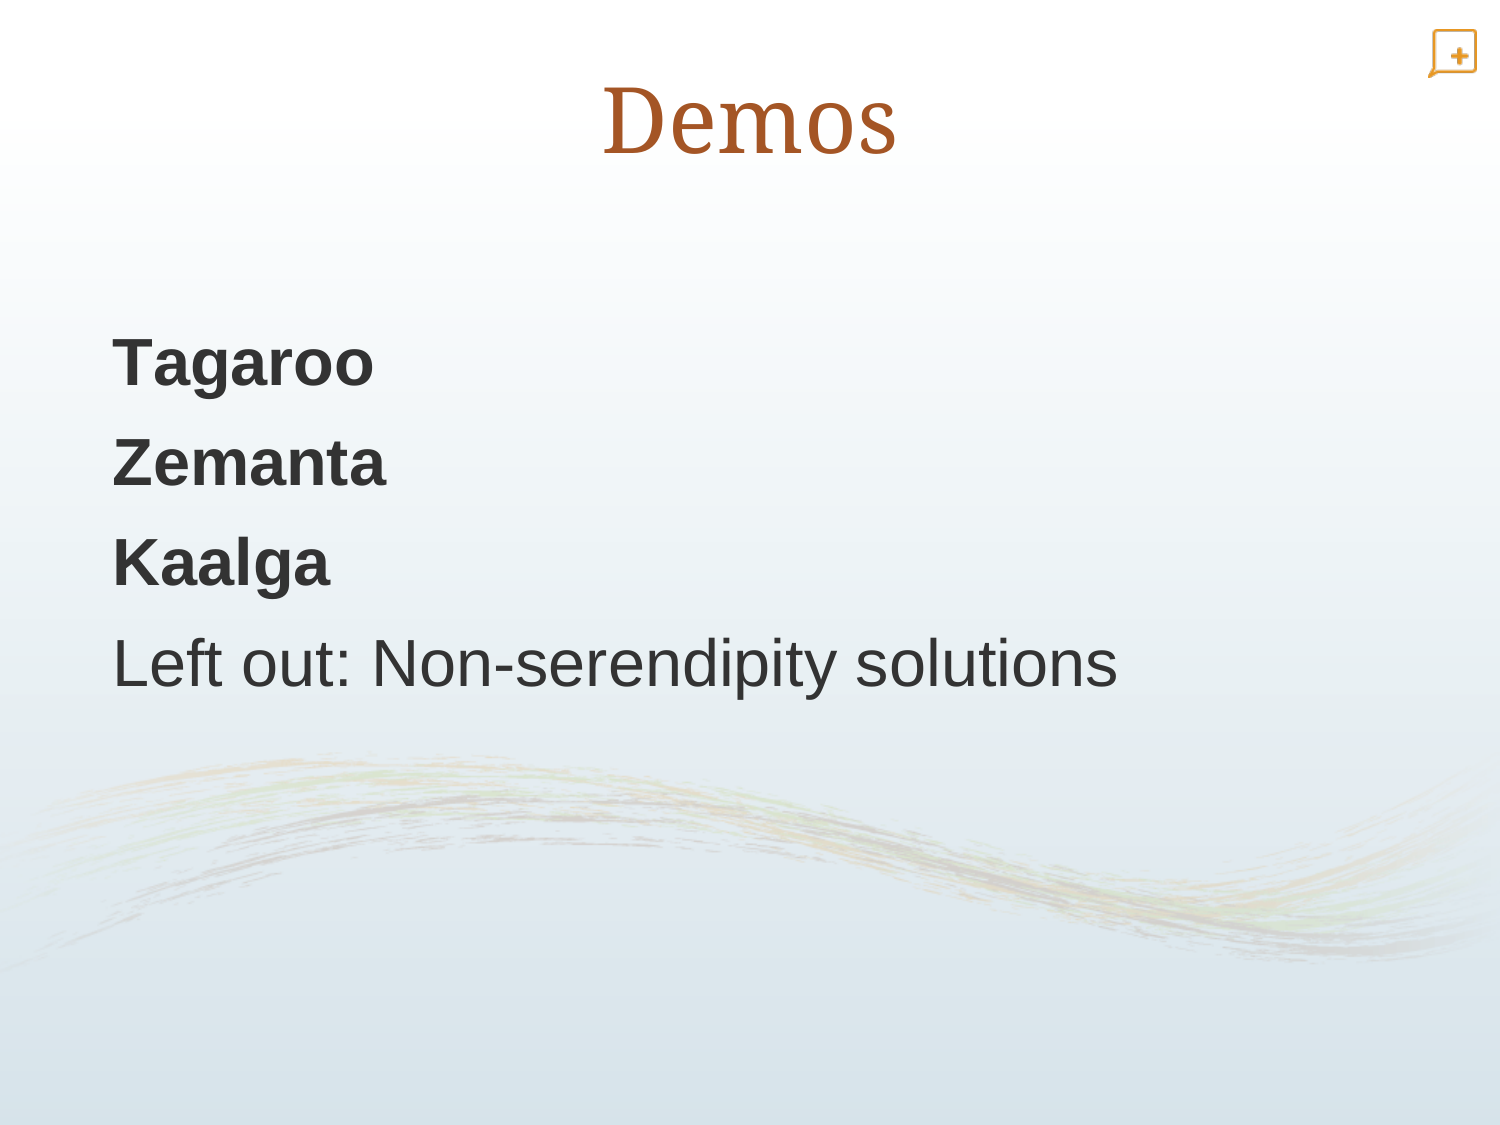

# Demos
Tagaroo
Zemanta
Kaalga
Left out: Non-serendipity solutions